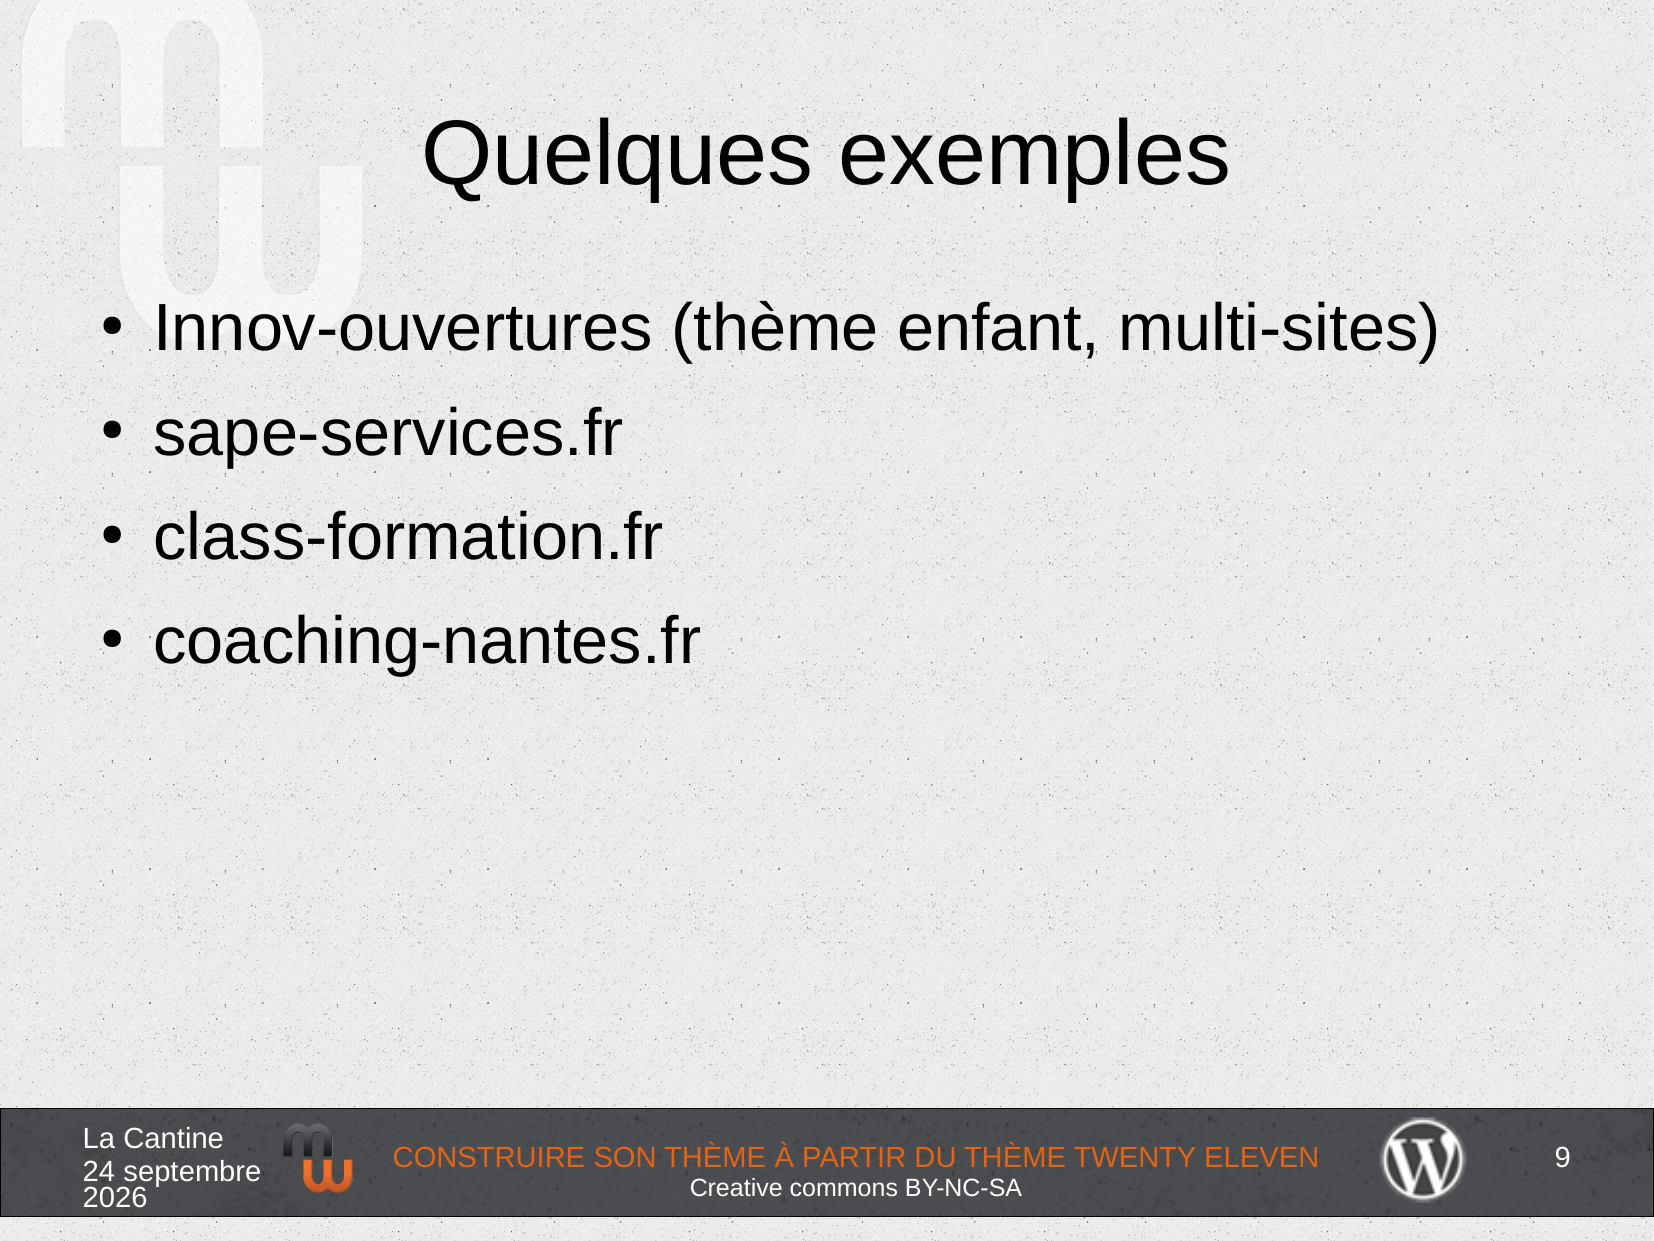

# Quelques exemples
Innov-ouvertures (thème enfant, multi-sites)
sape-services.fr
class-formation.fr
coaching-nantes.fr
CONSTRUIRE SON THÈME À PARTIR DU THÈME TWENTY ELEVEN
9